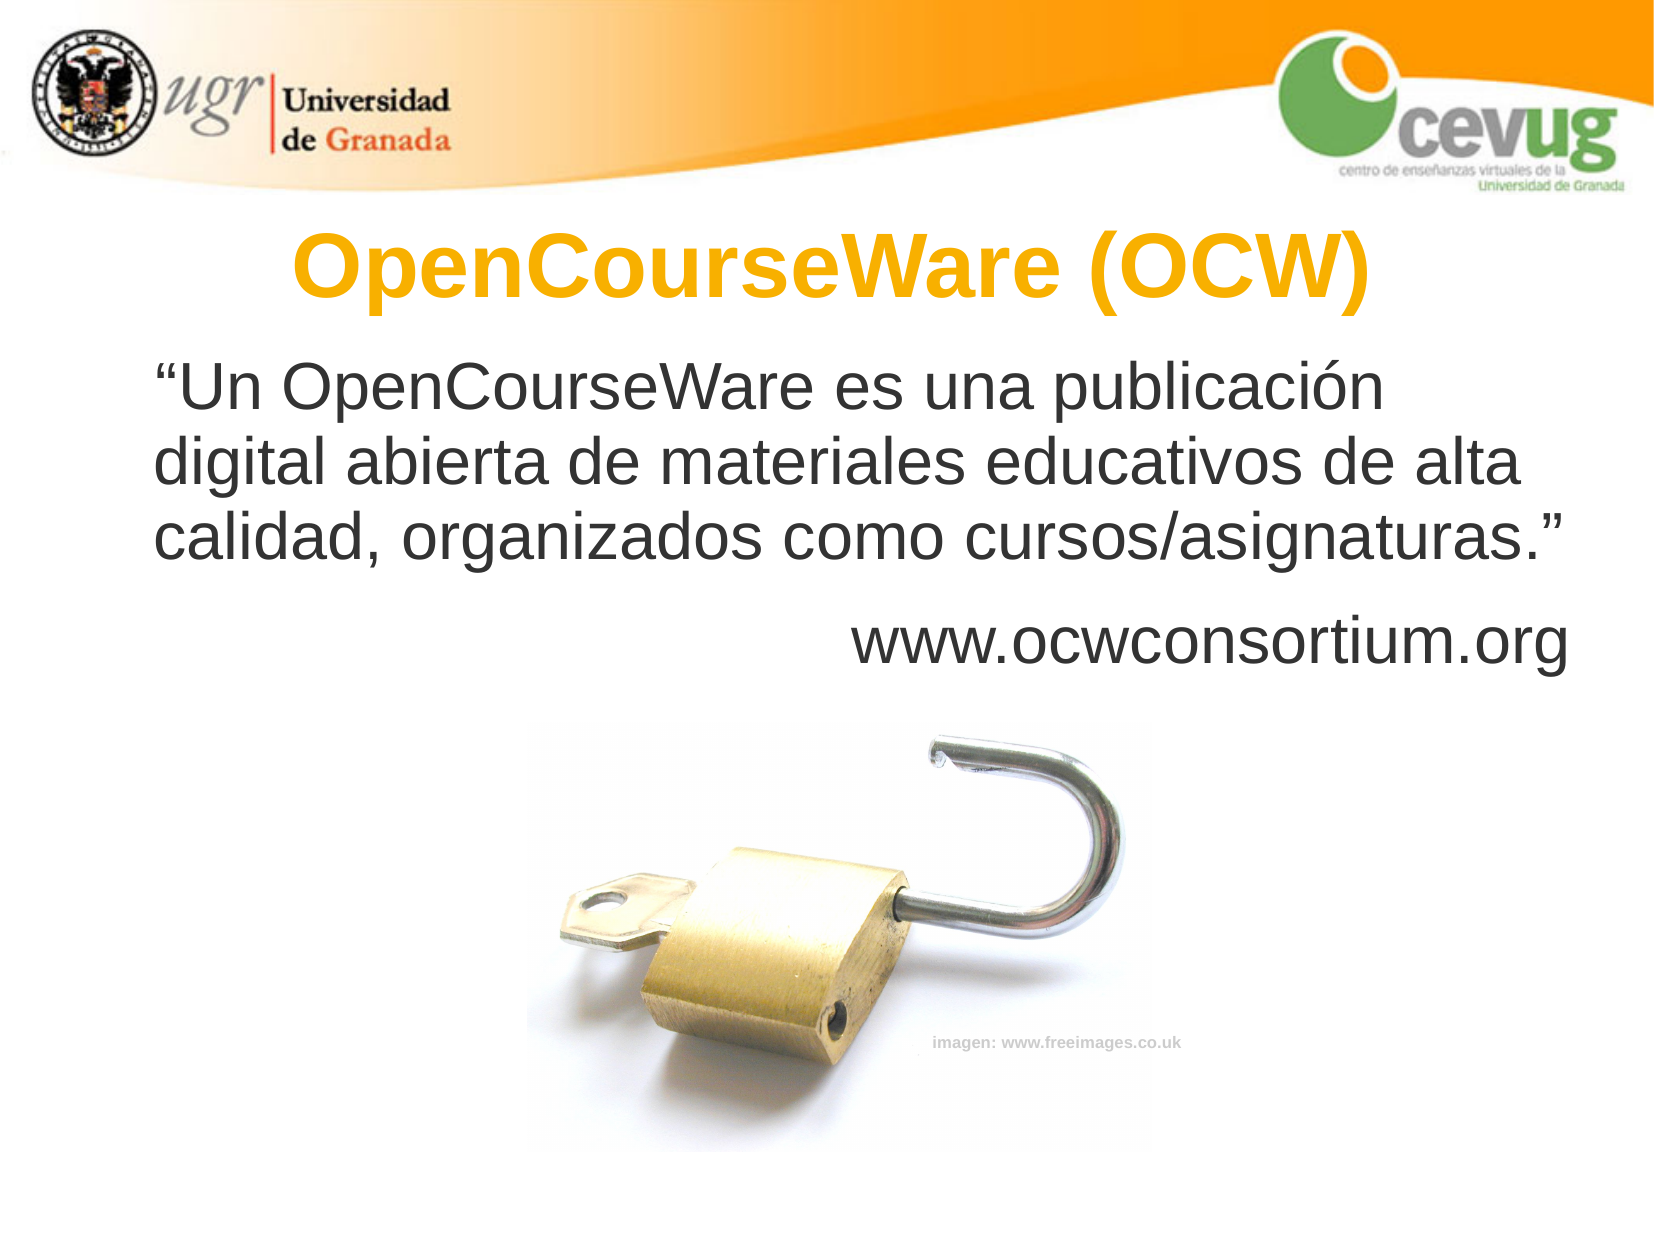

# OpenCourseWare (OCW)
 “Un OpenCourseWare es una publicación digital abierta de materiales educativos de alta calidad, organizados como cursos/asignaturas.”
www.ocwconsortium.org
imagen: www.freeimages.co.uk